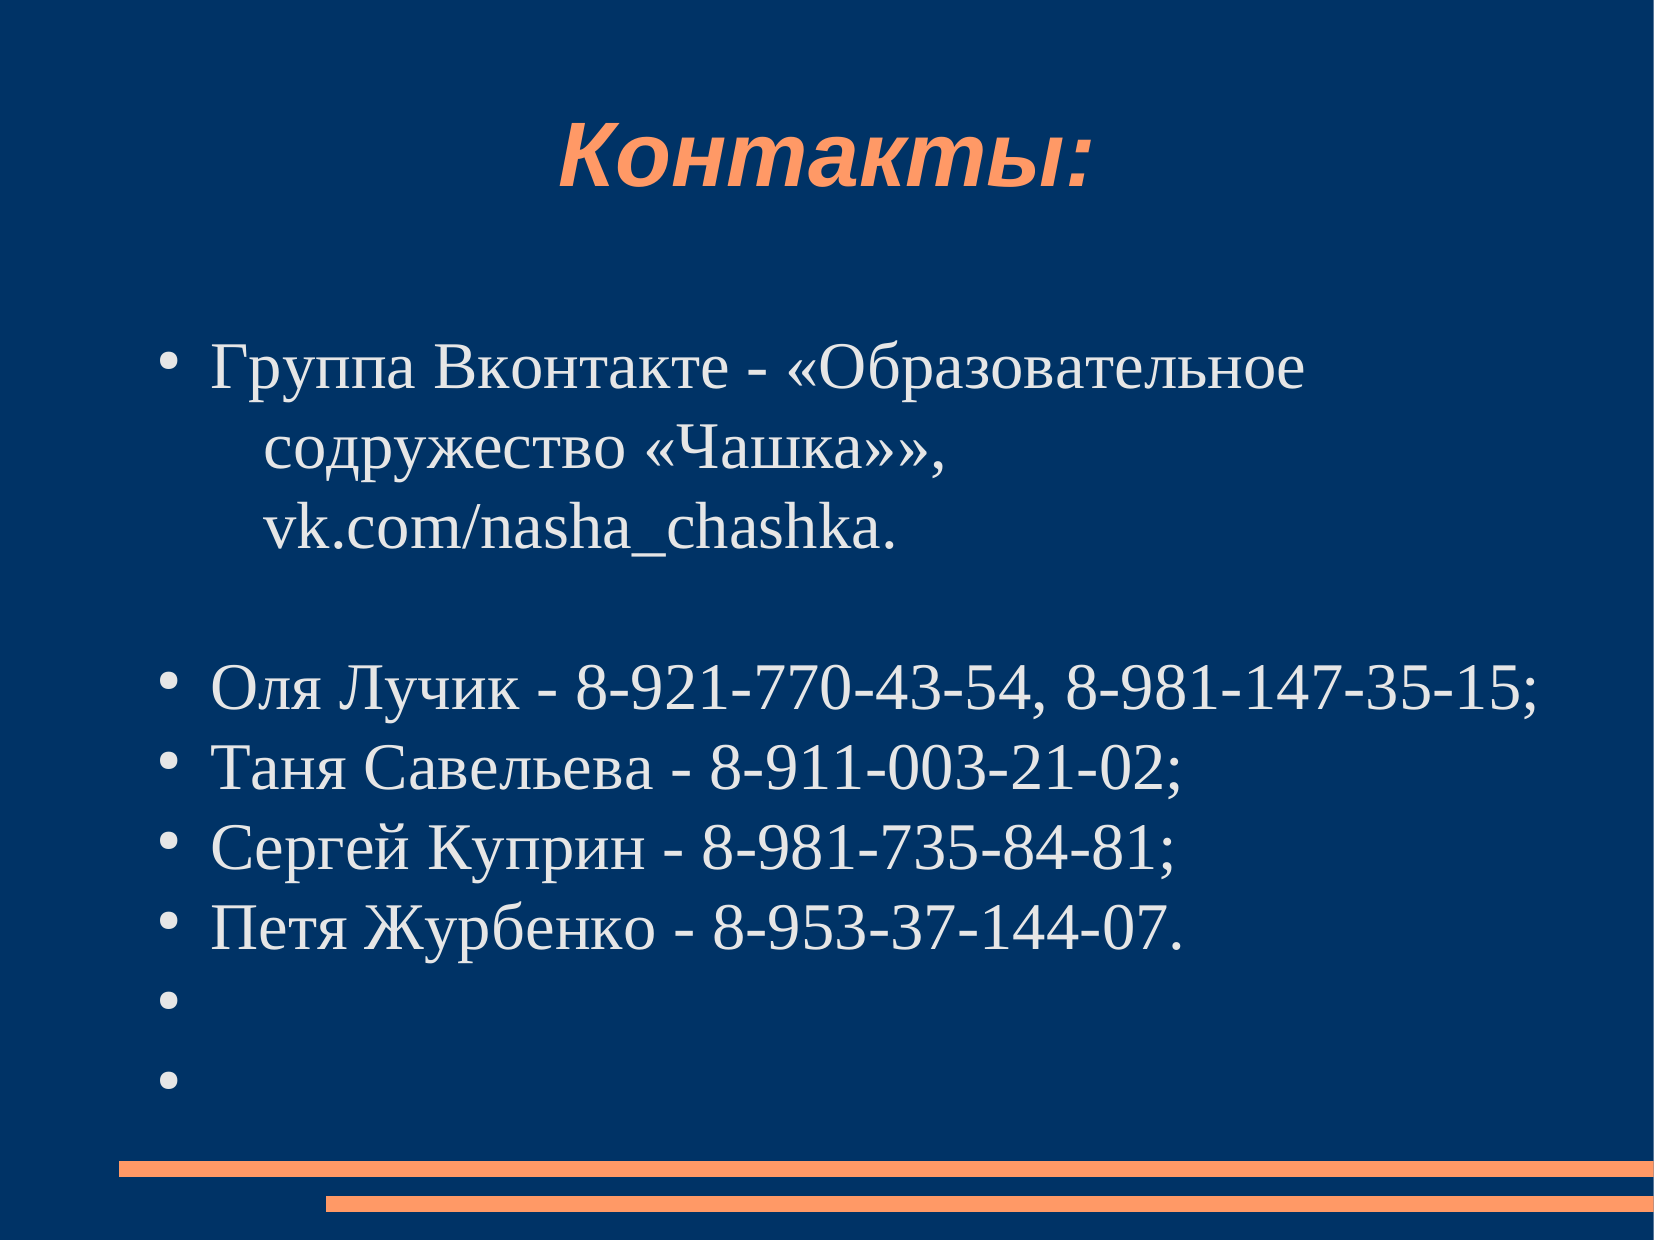

# Контакты:
Группа Вконтакте - «Образовательное содружество «Чашка»», vk.com/nasha_chashka.
Оля Лучик - 8-921-770-43-54, 8-981-147-35-15;
Таня Савельева - 8-911-003-21-02;
Сергей Куприн - 8-981-735-84-81;
Петя Журбенко - 8-953-37-144-07.